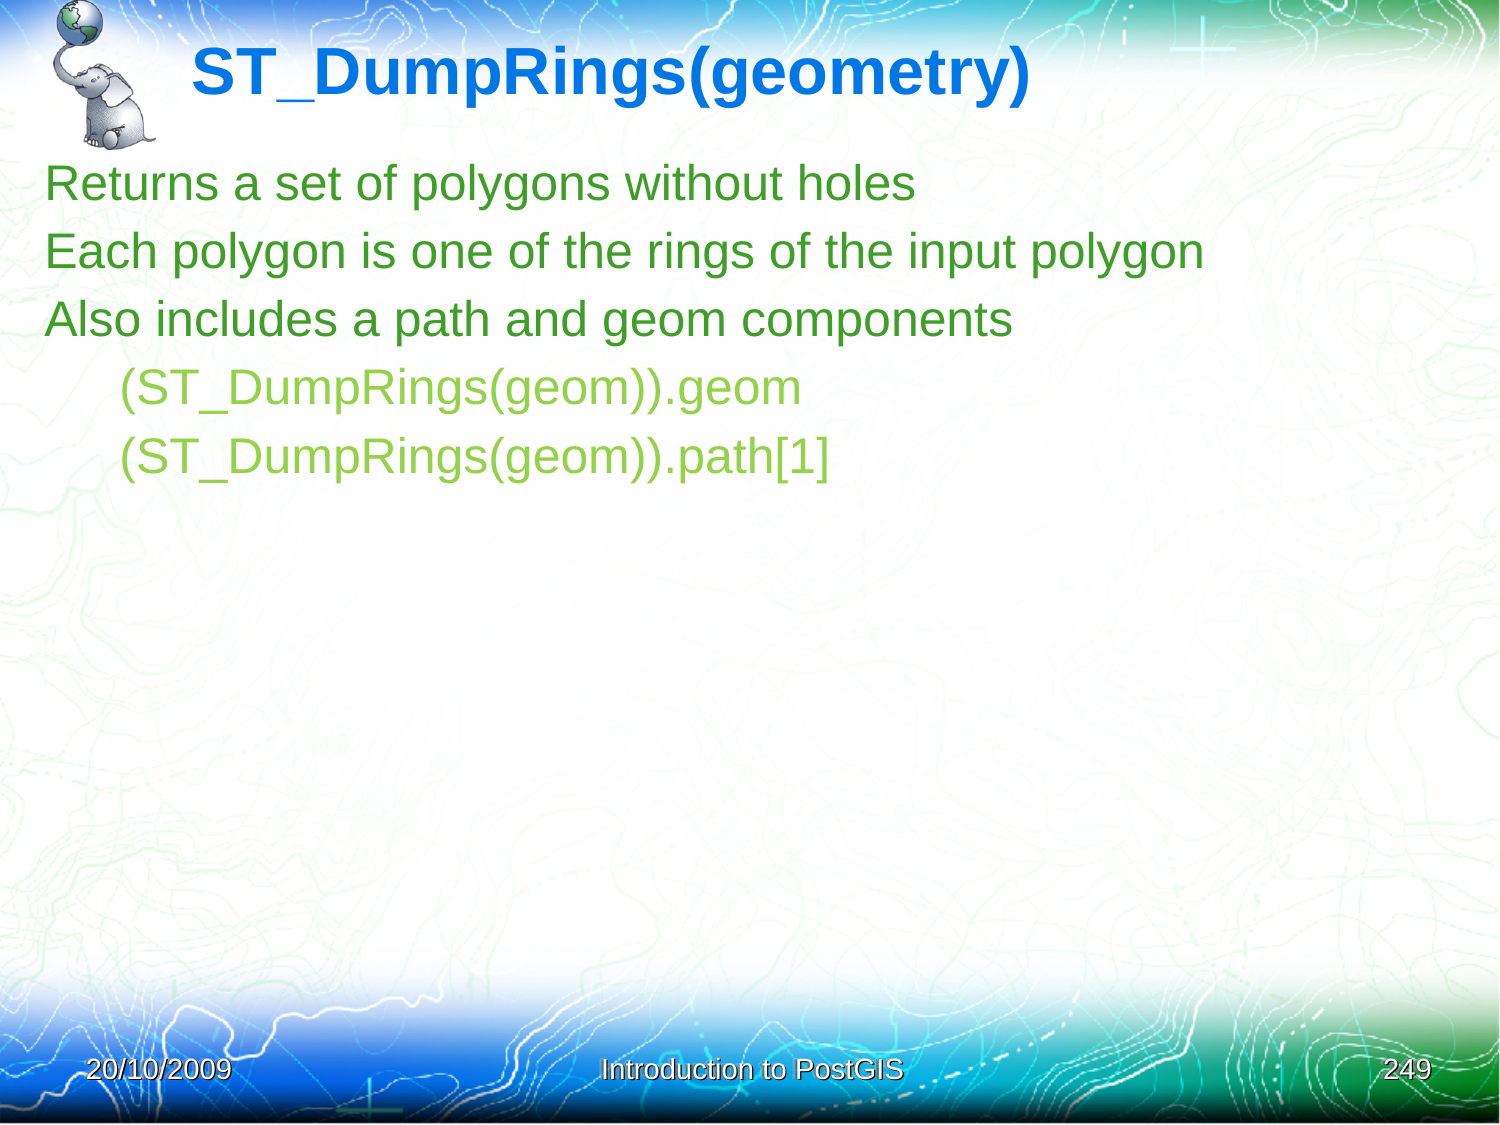

# ST_DumpRings(geometry)
Returns a set of polygons without holes
Each polygon is one of the rings of the input polygon
Also includes a path and geom components
(ST_DumpRings(geom)).geom
(ST_DumpRings(geom)).path[1]
20/10/2009
Introduction to PostGIS
249